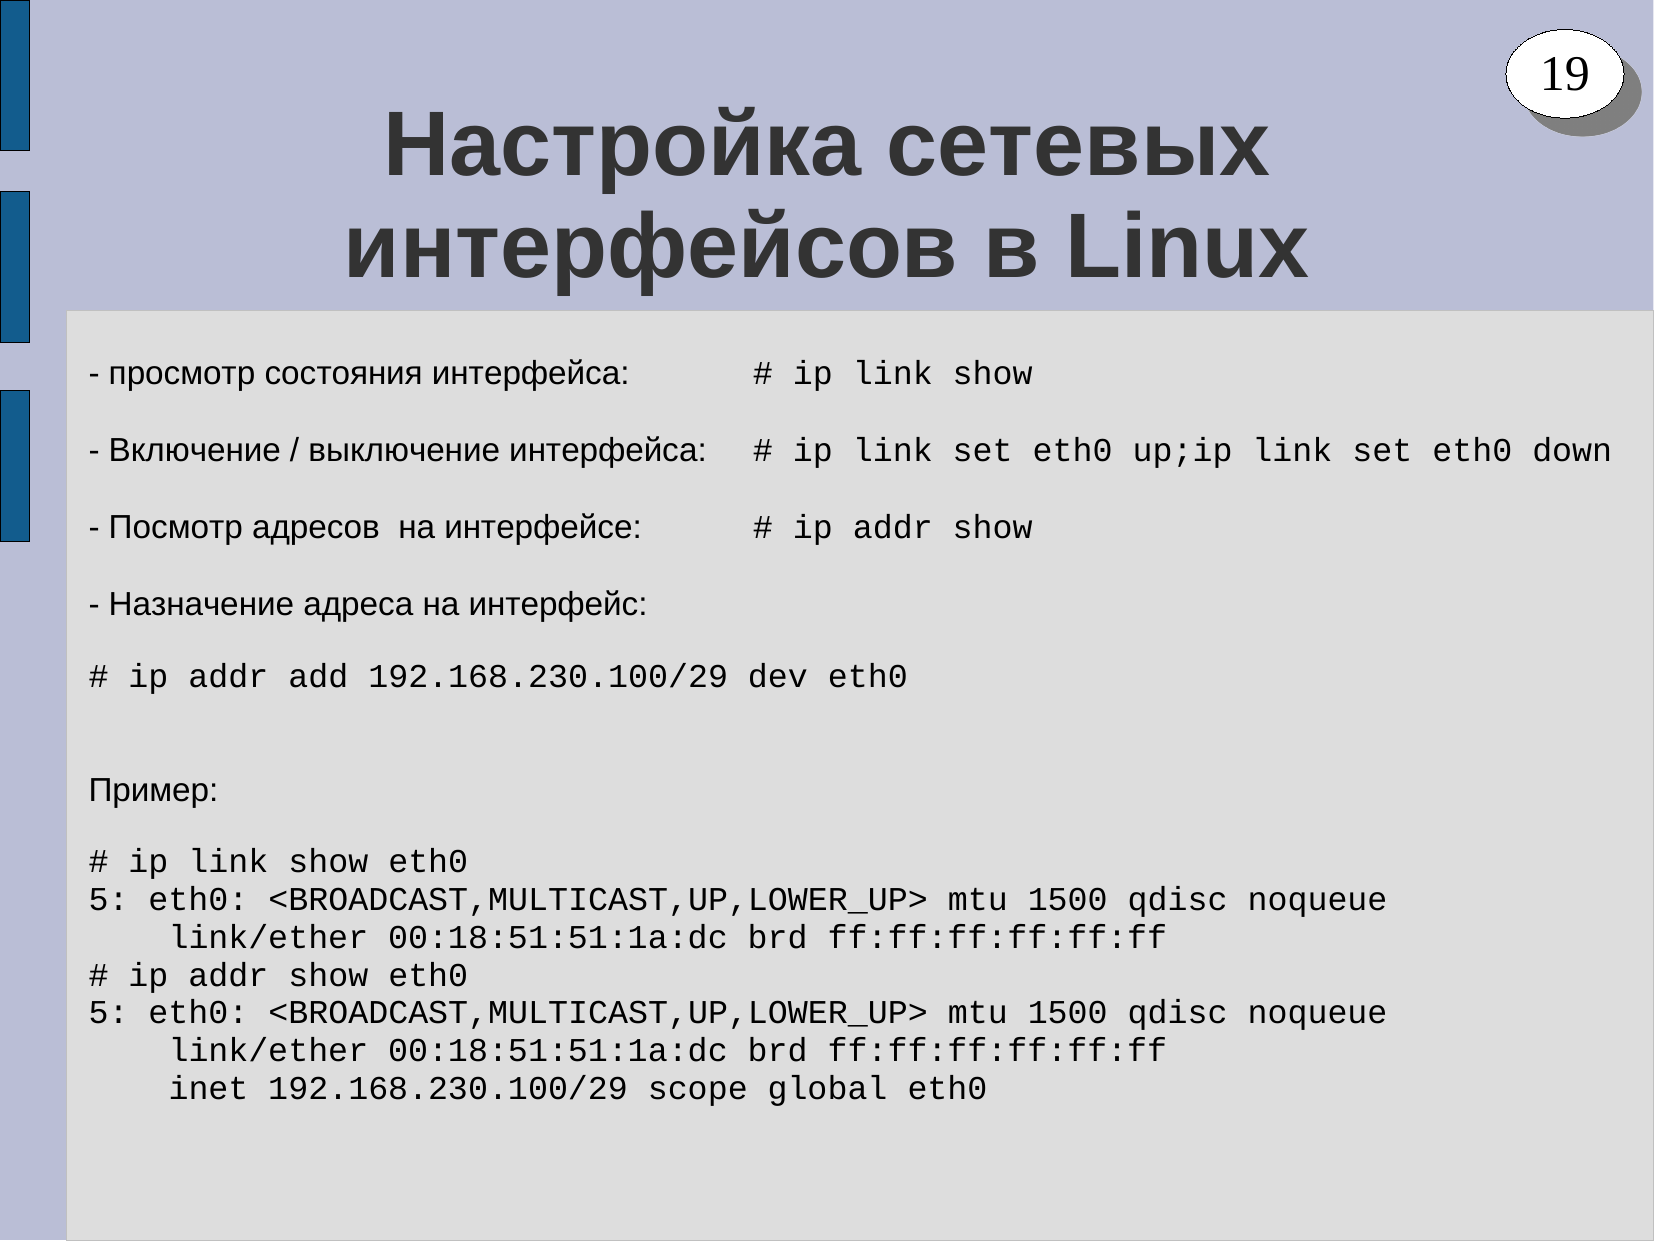

19
# Настройка сетевых интерфейсов в Linux
- просмотр состояния интерфейса: 		# ip link show
- Включение / выключение интерфейса:	# ip link set eth0 up;ip link set eth0 down
- Посмотр адресов на интерфейсе:		# ip addr show
- Назначение адреса на интерфейс:
# ip addr add 192.168.230.100/29 dev eth0
Пример:
# ip link show eth0
5: eth0: <BROADCAST,MULTICAST,UP,LOWER_UP> mtu 1500 qdisc noqueue
 link/ether 00:18:51:51:1a:dc brd ff:ff:ff:ff:ff:ff
# ip addr show eth0
5: eth0: <BROADCAST,MULTICAST,UP,LOWER_UP> mtu 1500 qdisc noqueue
 link/ether 00:18:51:51:1a:dc brd ff:ff:ff:ff:ff:ff
 inet 192.168.230.100/29 scope global eth0